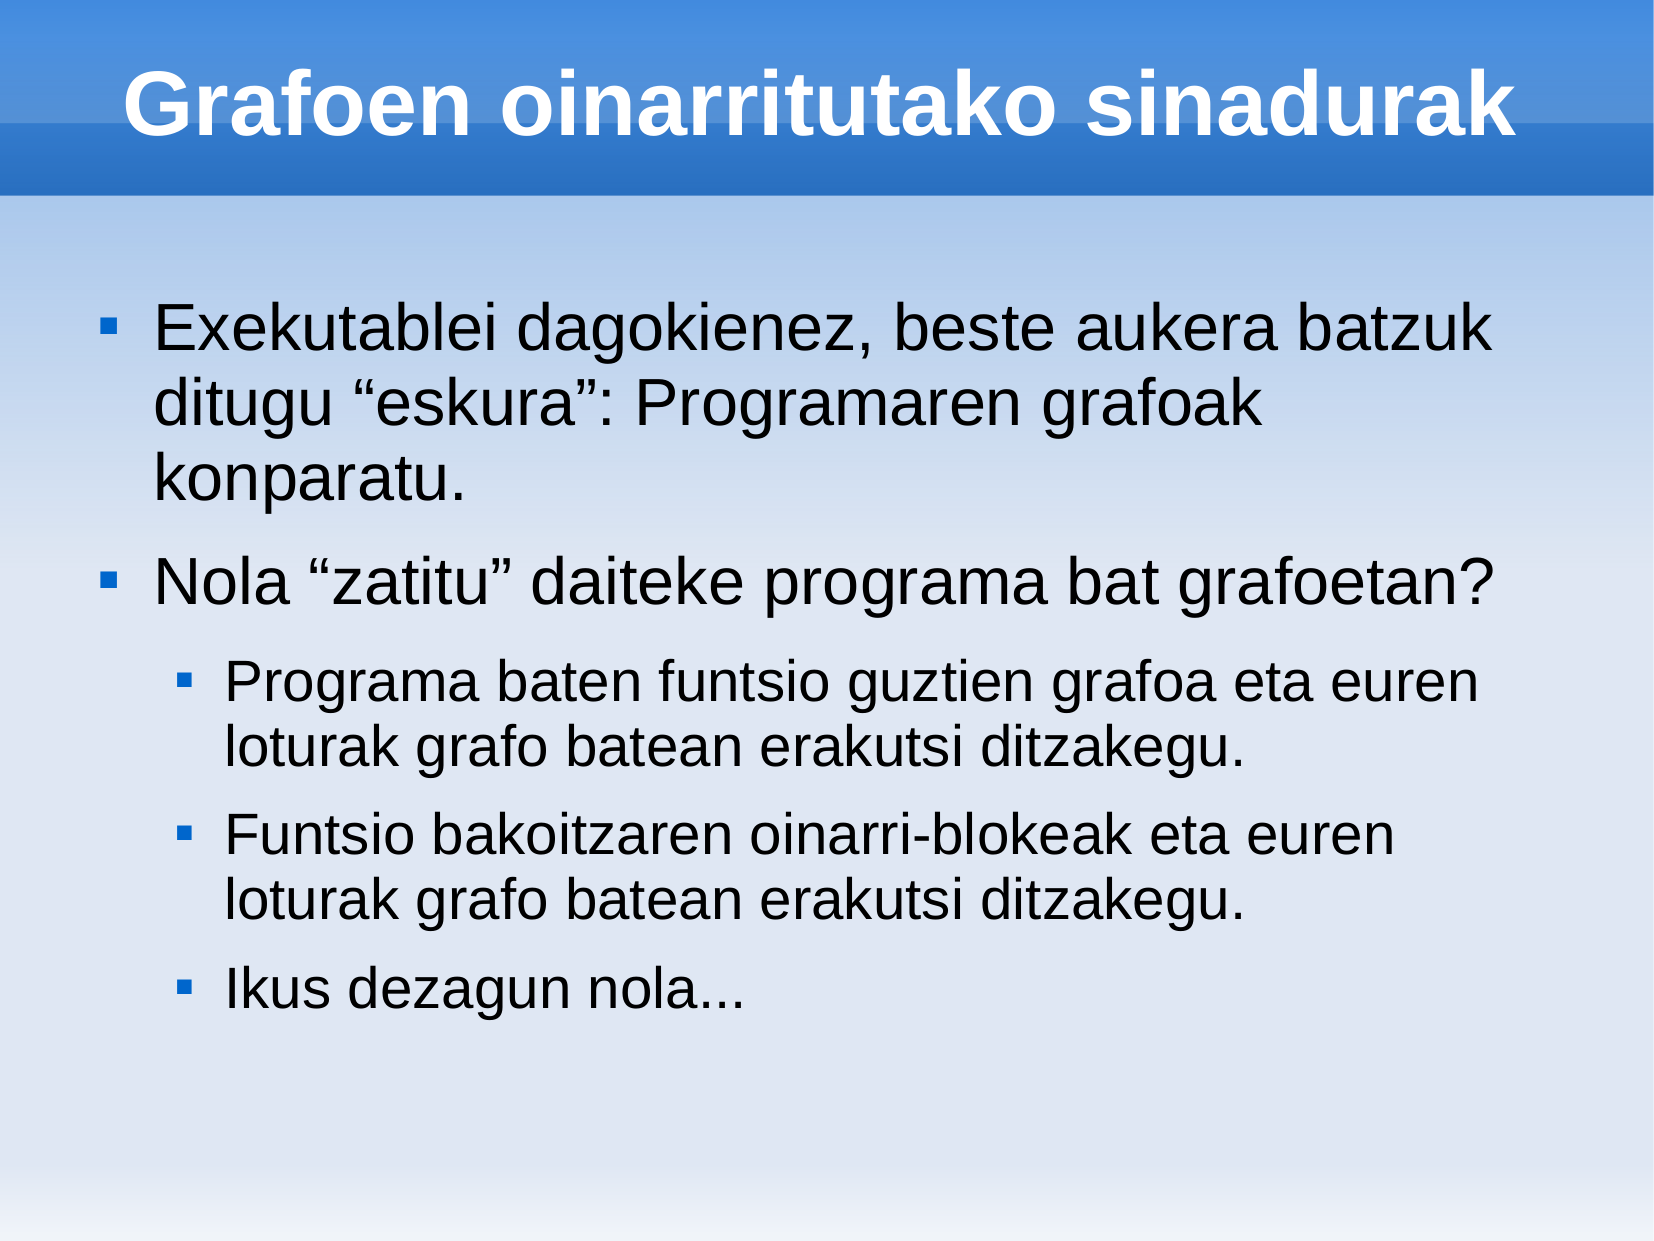

# Grafoen oinarritutako sinadurak
Exekutablei dagokienez, beste aukera batzuk ditugu “eskura”: Programaren grafoak konparatu.
Nola “zatitu” daiteke programa bat grafoetan?
Programa baten funtsio guztien grafoa eta euren loturak grafo batean erakutsi ditzakegu.
Funtsio bakoitzaren oinarri-blokeak eta euren loturak grafo batean erakutsi ditzakegu.
Ikus dezagun nola...